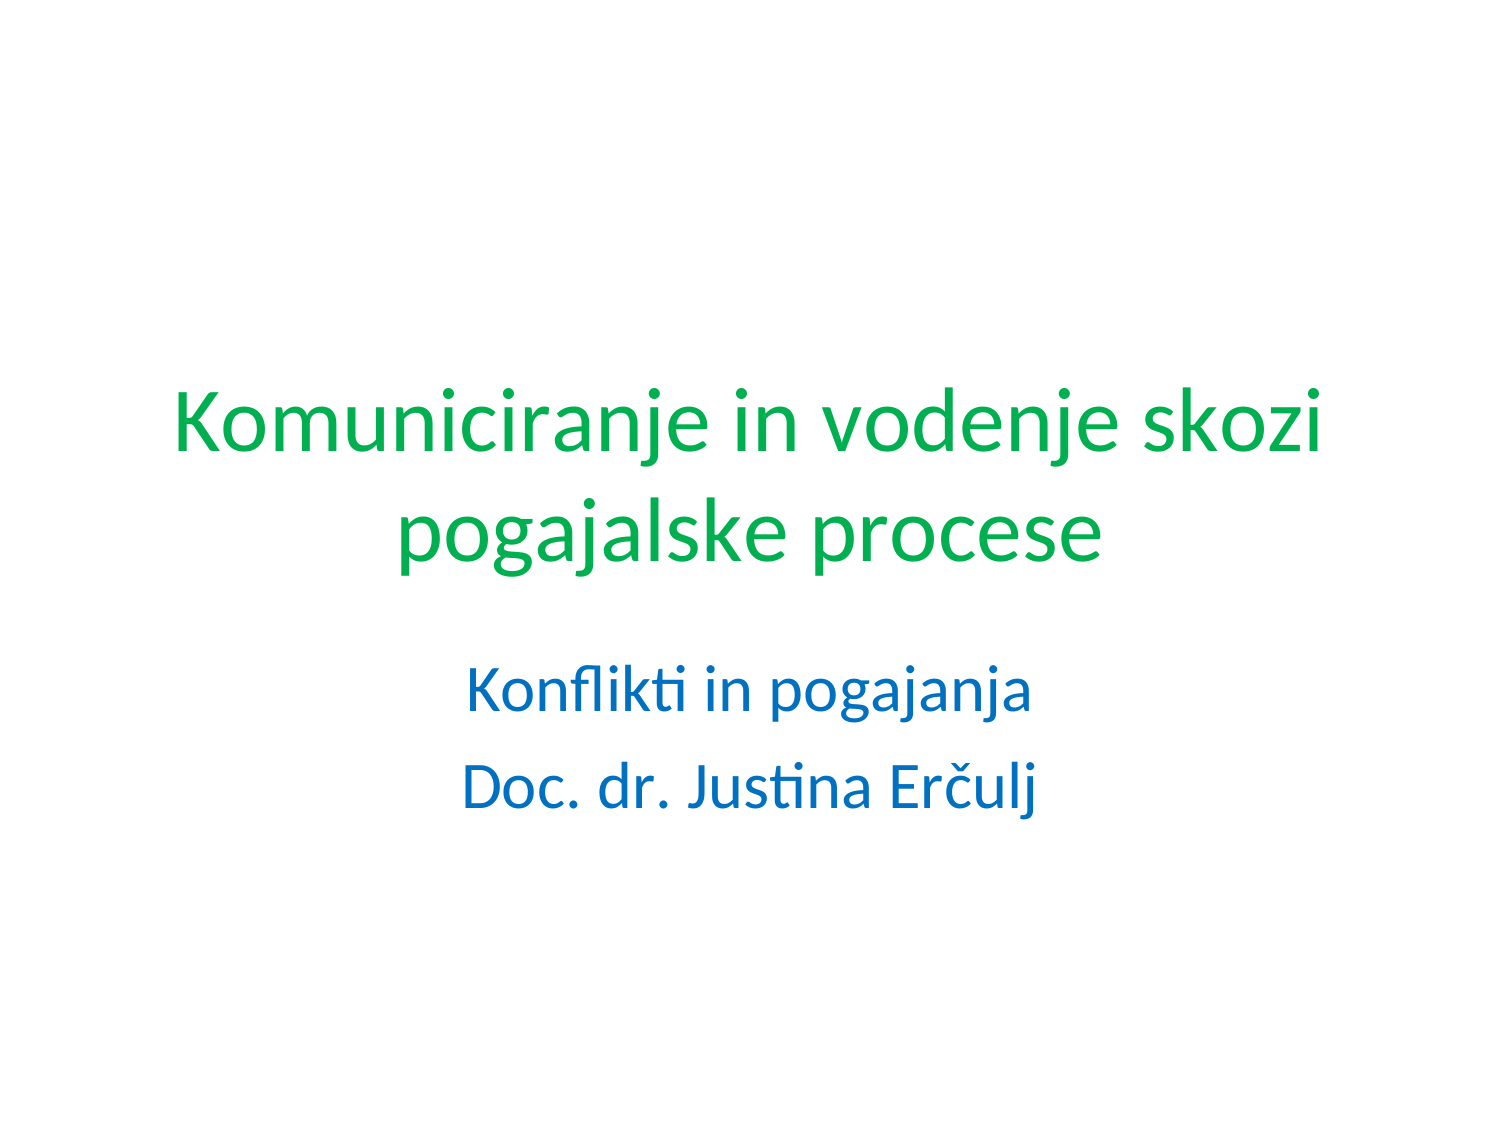

# Komuniciranje in vodenje skozi pogajalske procese
Konflikti in pogajanja
Doc. dr. Justina Erčulj